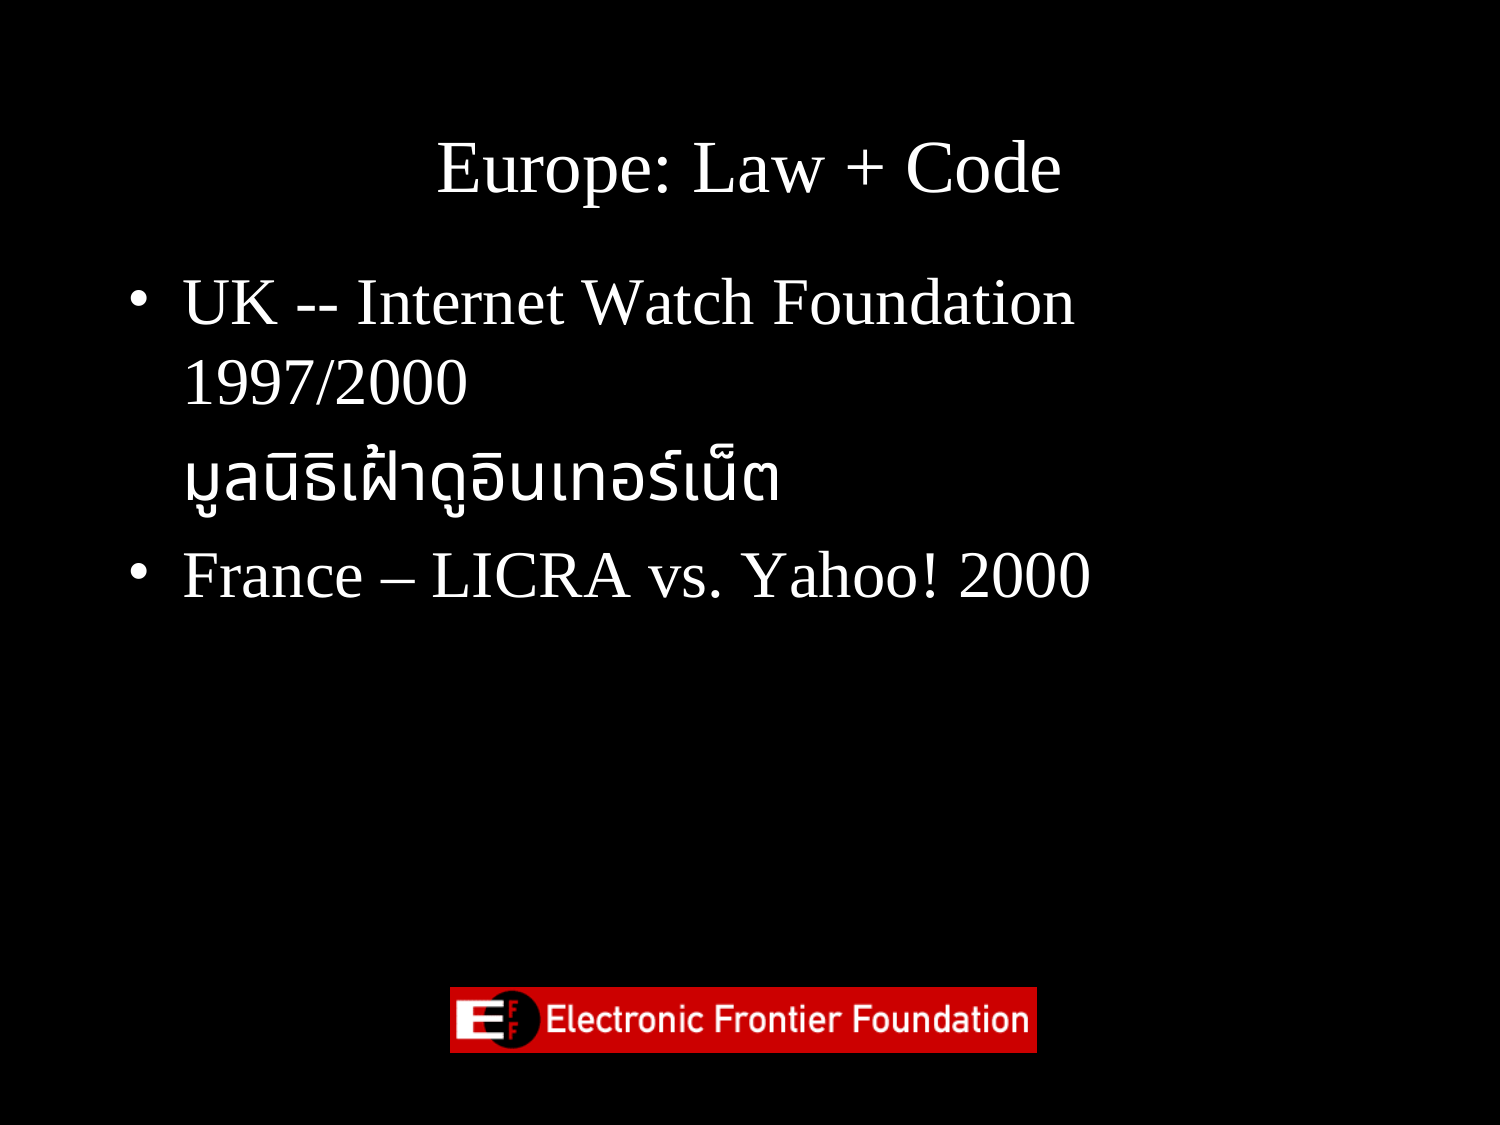

# Europe: Law + Code
UK -- Internet Watch Foundation 1997/2000
มูลนิธิเฝ้าดูอินเทอร์เน็ต
France – LICRA vs. Yahoo! 2000